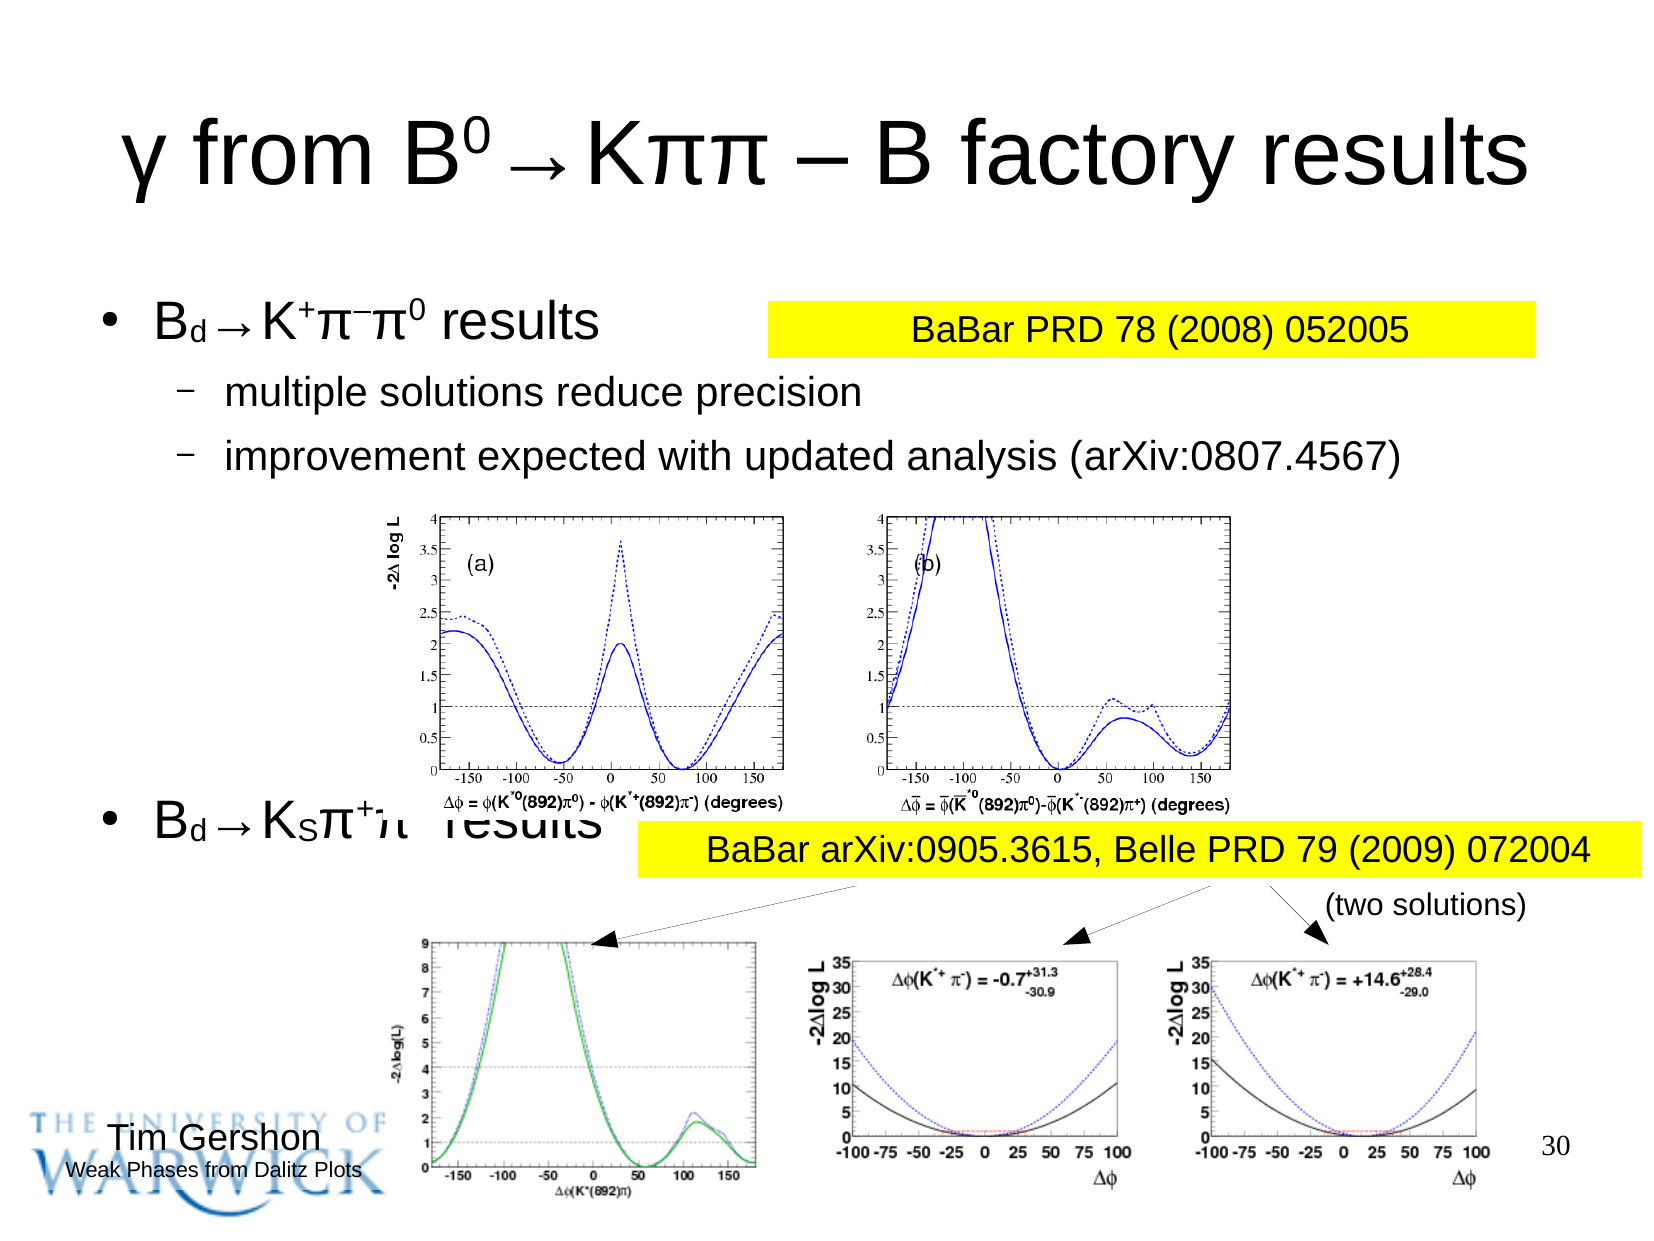

# γ from B0→Kππ – B factory results
Bd→K+π–π0 results
multiple solutions reduce precision
improvement expected with updated analysis (arXiv:0807.4567)
Bd→KSπ+π– results
BaBar PRD 78 (2008) 052005
BaBar arXiv:0905.3615, Belle PRD 79 (2009) 072004
(two solutions)
Tim Gershon
Weak Phases from Dalitz Plots
30